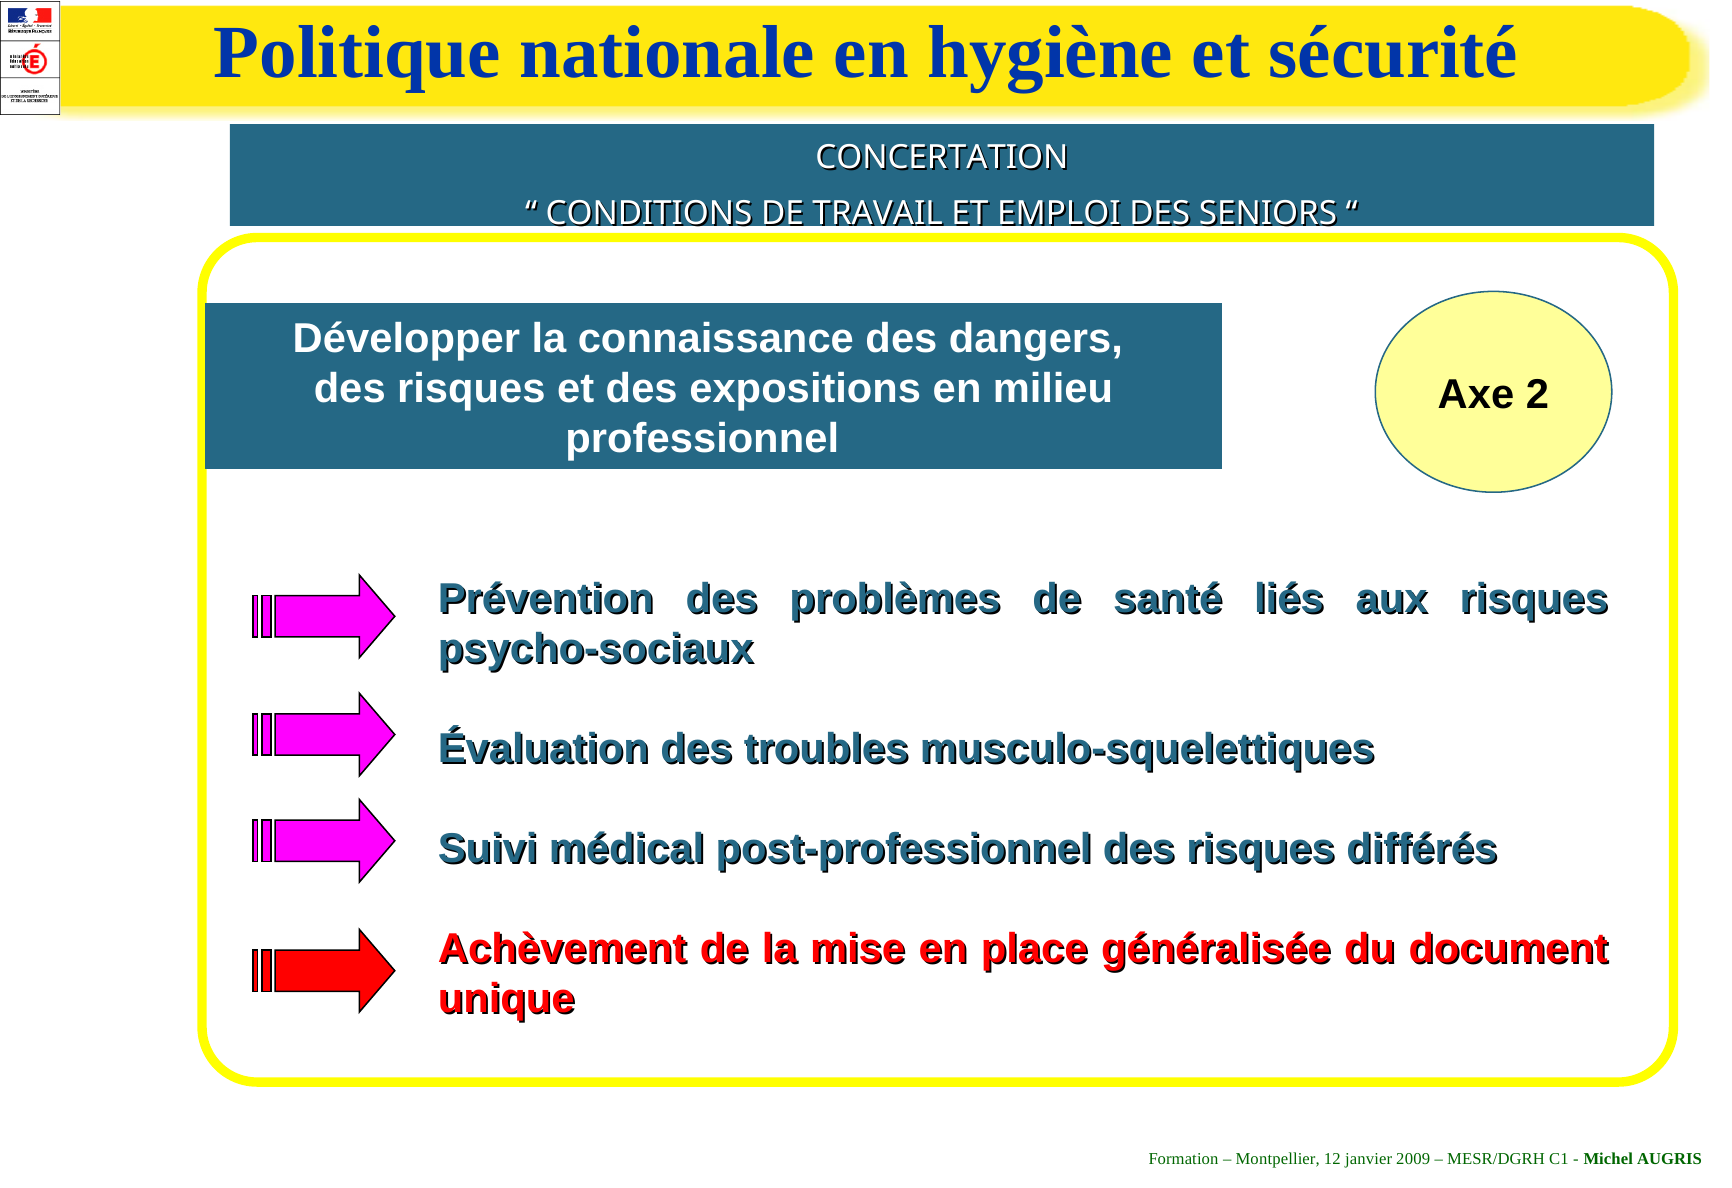

Politique nationale en hygiène et sécurité
CONCERTATION
“ CONDITIONS DE TRAVAIL ET EMPLOI DES SENIORS “
Axe 2
Développer la connaissance des dangers,
des risques et des expositions en milieu professionnel
Prévention des problèmes de santé liés aux risques psycho-sociaux
Évaluation des troubles musculo-squelettiques
Suivi médical post-professionnel des risques différés
Achèvement de la mise en place généralisée du document unique